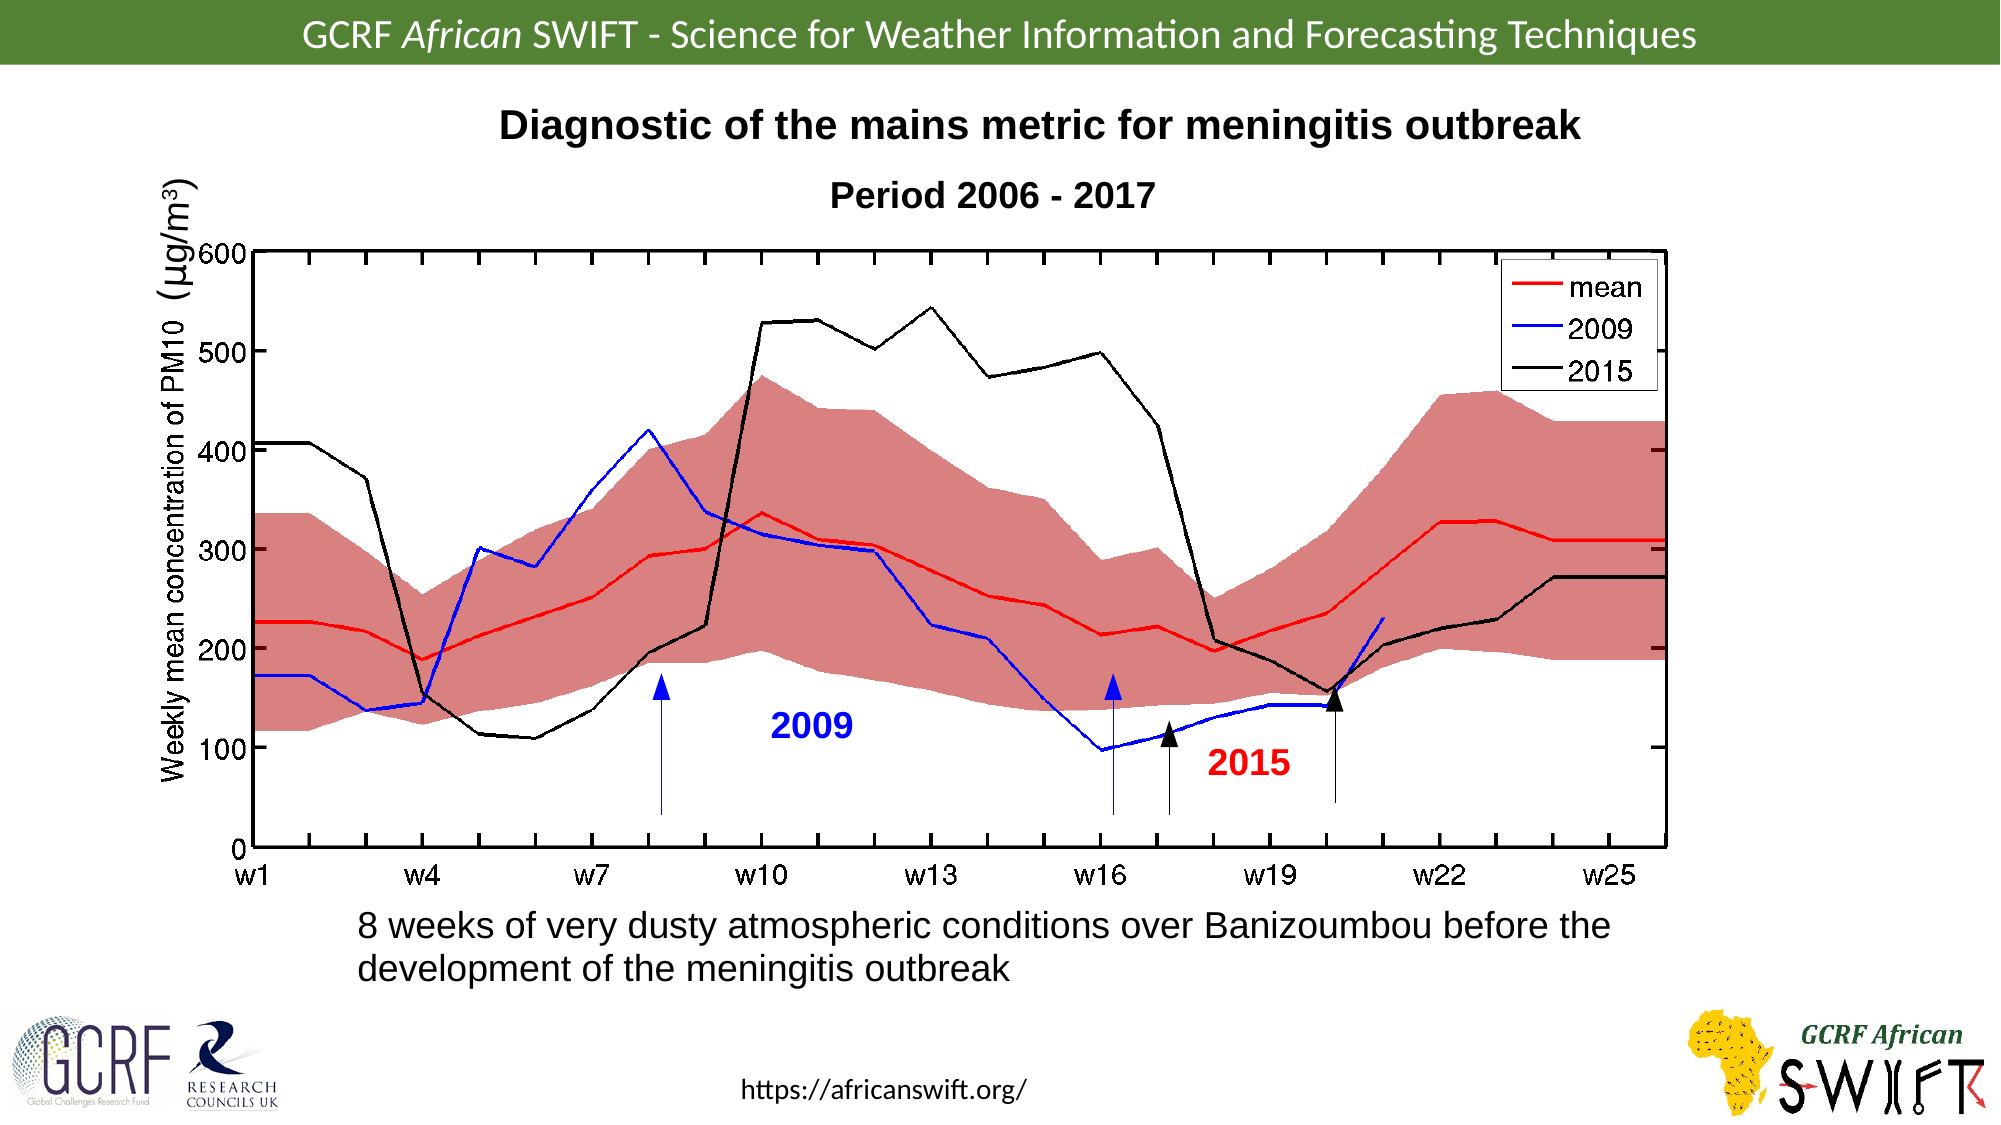

GCRF African SWIFT - Science for Weather Information and Forecasting Techniques
Diagnostic of the mains metric for meningitis outbreak
(µg/m3)
Period 2006 - 2017
2009
2015
8 weeks of very dusty atmospheric conditions over Banizoumbou before the development of the meningitis outbreak
https://africanswift.org/